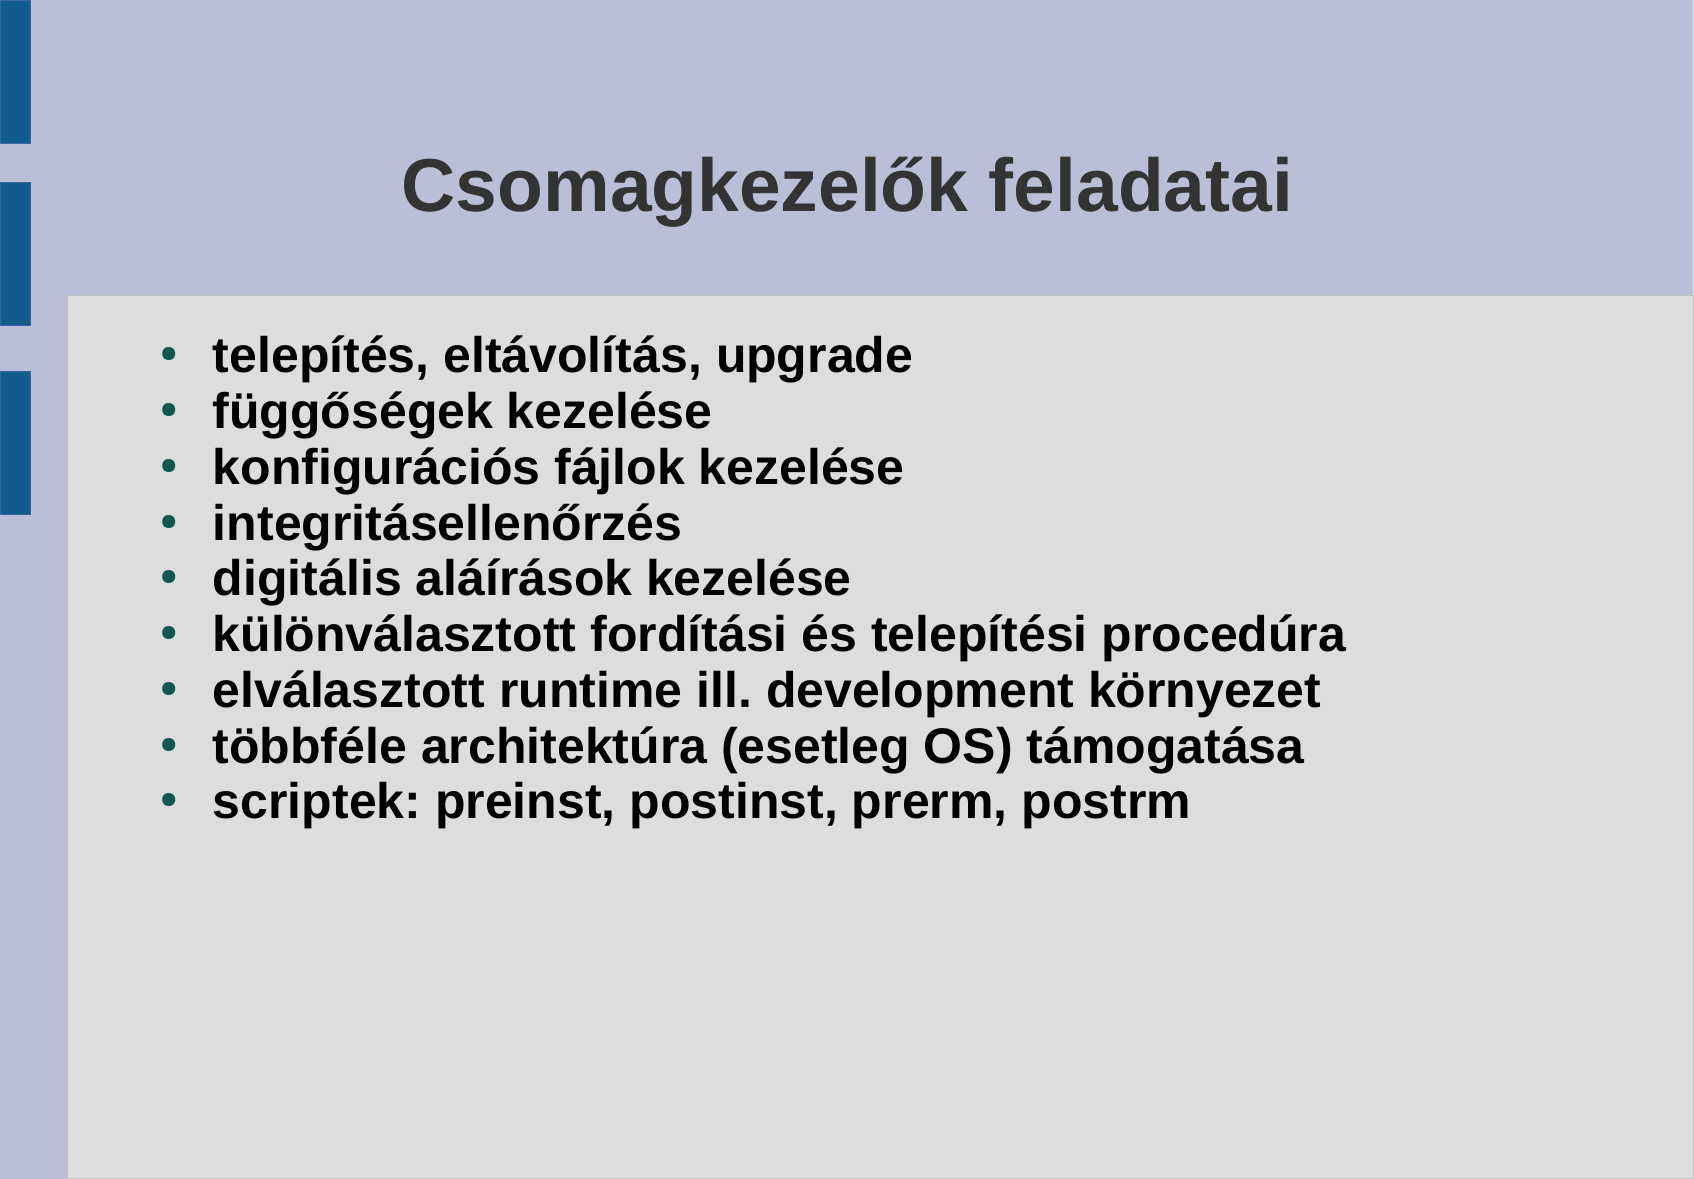

# Csomagkezelők feladatai
telepítés, eltávolítás, upgrade
függőségek kezelése
konfigurációs fájlok kezelése
integritásellenőrzés
digitális aláírások kezelése
különválasztott fordítási és telepítési procedúra
elválasztott runtime ill. development környezet
többféle architektúra (esetleg OS) támogatása
scriptek: preinst, postinst, prerm, postrm